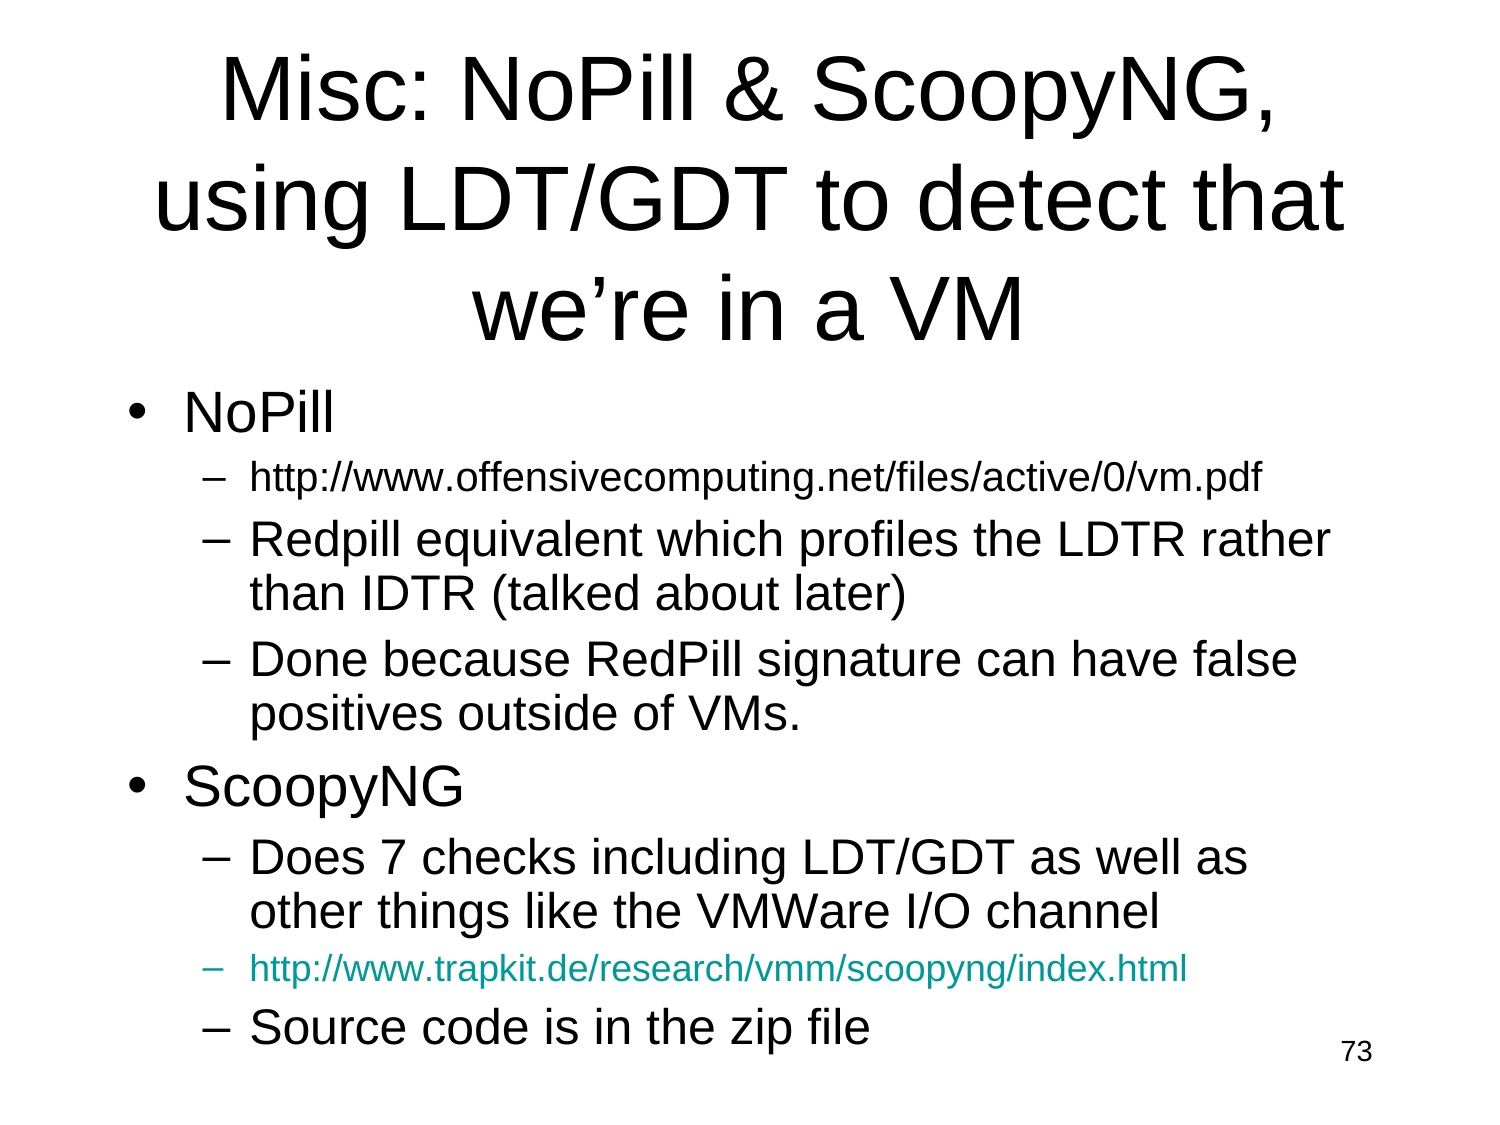

# Misc: NoPill & ScoopyNG, using LDT/GDT to detect that we’re in a VM
NoPill
http://www.offensivecomputing.net/files/active/0/vm.pdf
Redpill equivalent which profiles the LDTR rather than IDTR (talked about later)
Done because RedPill signature can have false positives outside of VMs.
ScoopyNG
Does 7 checks including LDT/GDT as well as other things like the VMWare I/O channel
http://www.trapkit.de/research/vmm/scoopyng/index.html
Source code is in the zip file